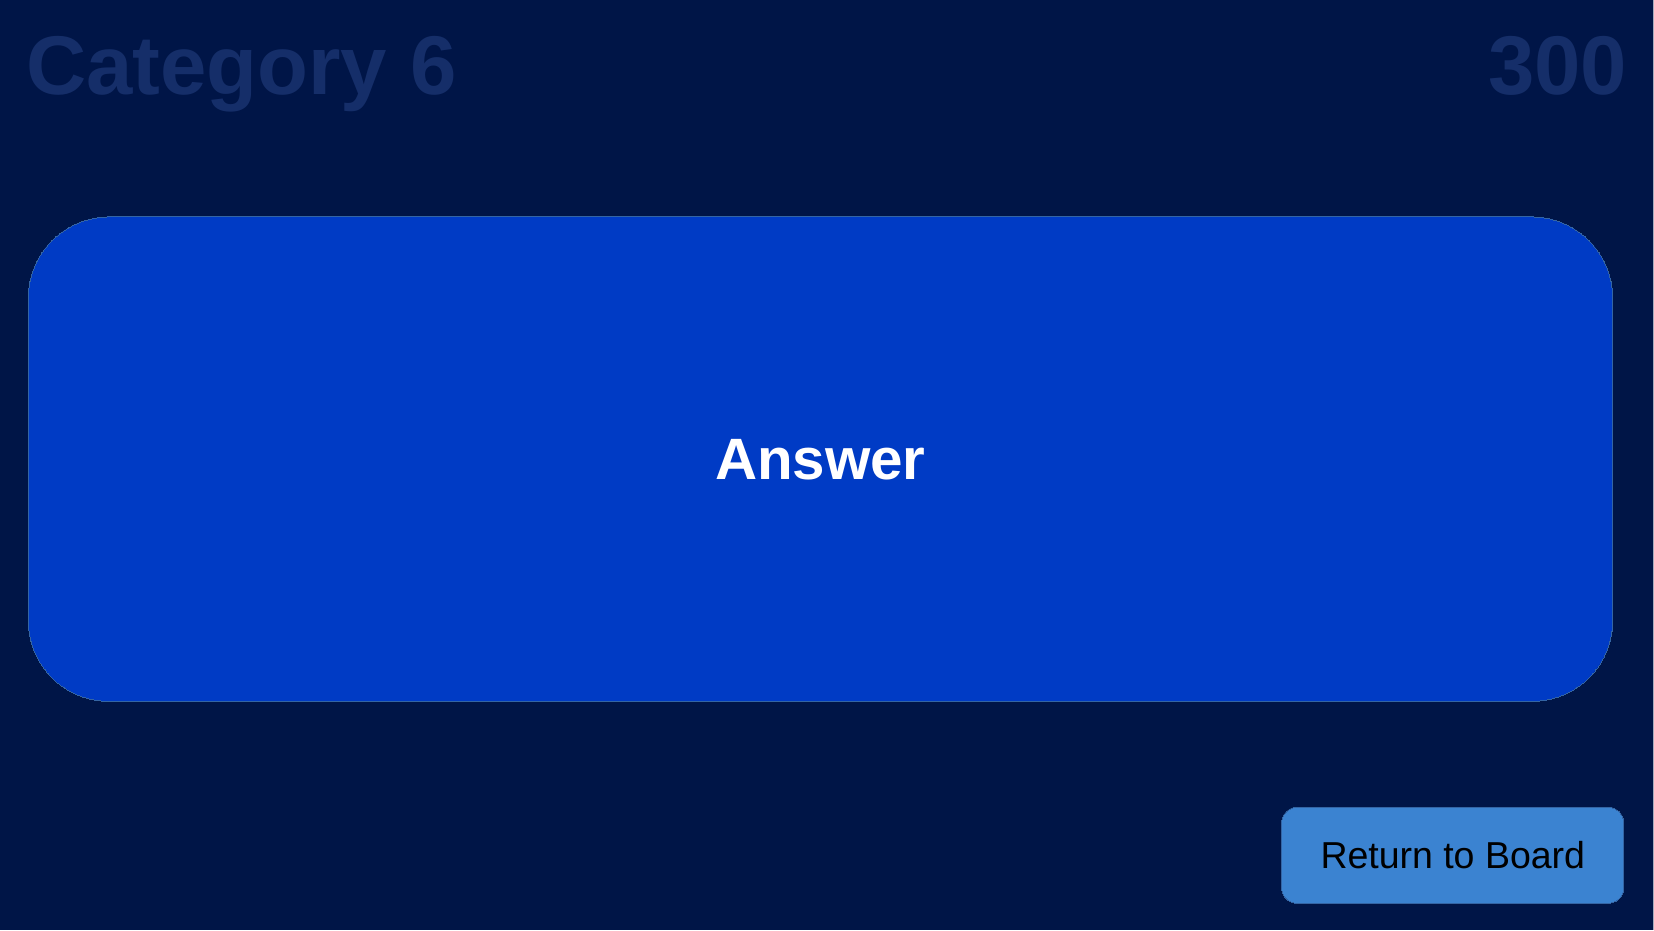

Category 6
300
Answer
Return to Board